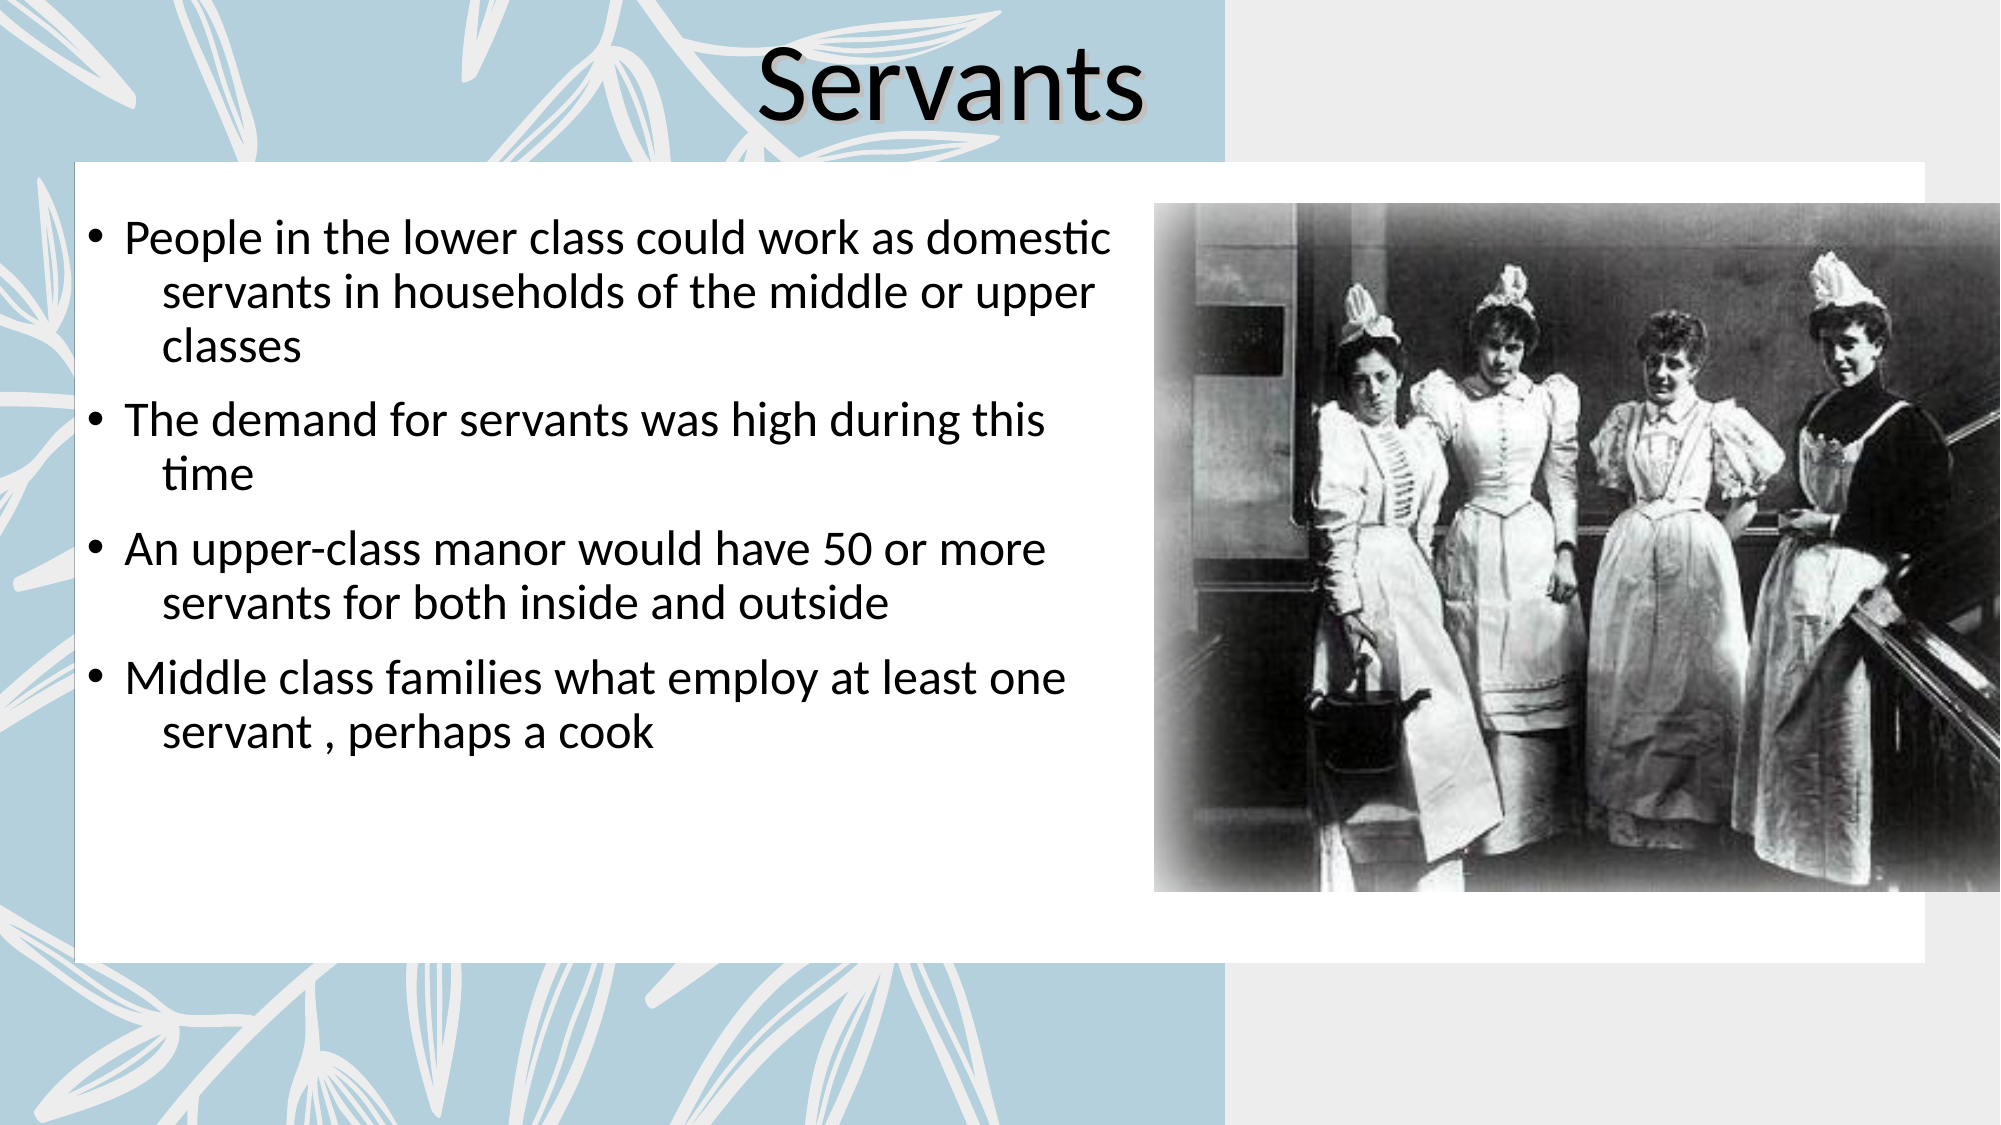

Servants
# People in the lower class could work as domestic servants in households of the middle or upper classes
The demand for servants was high during this time
An upper-class manor would have 50 or more servants for both inside and outside
Middle class families what employ at least one servant , perhaps a cook